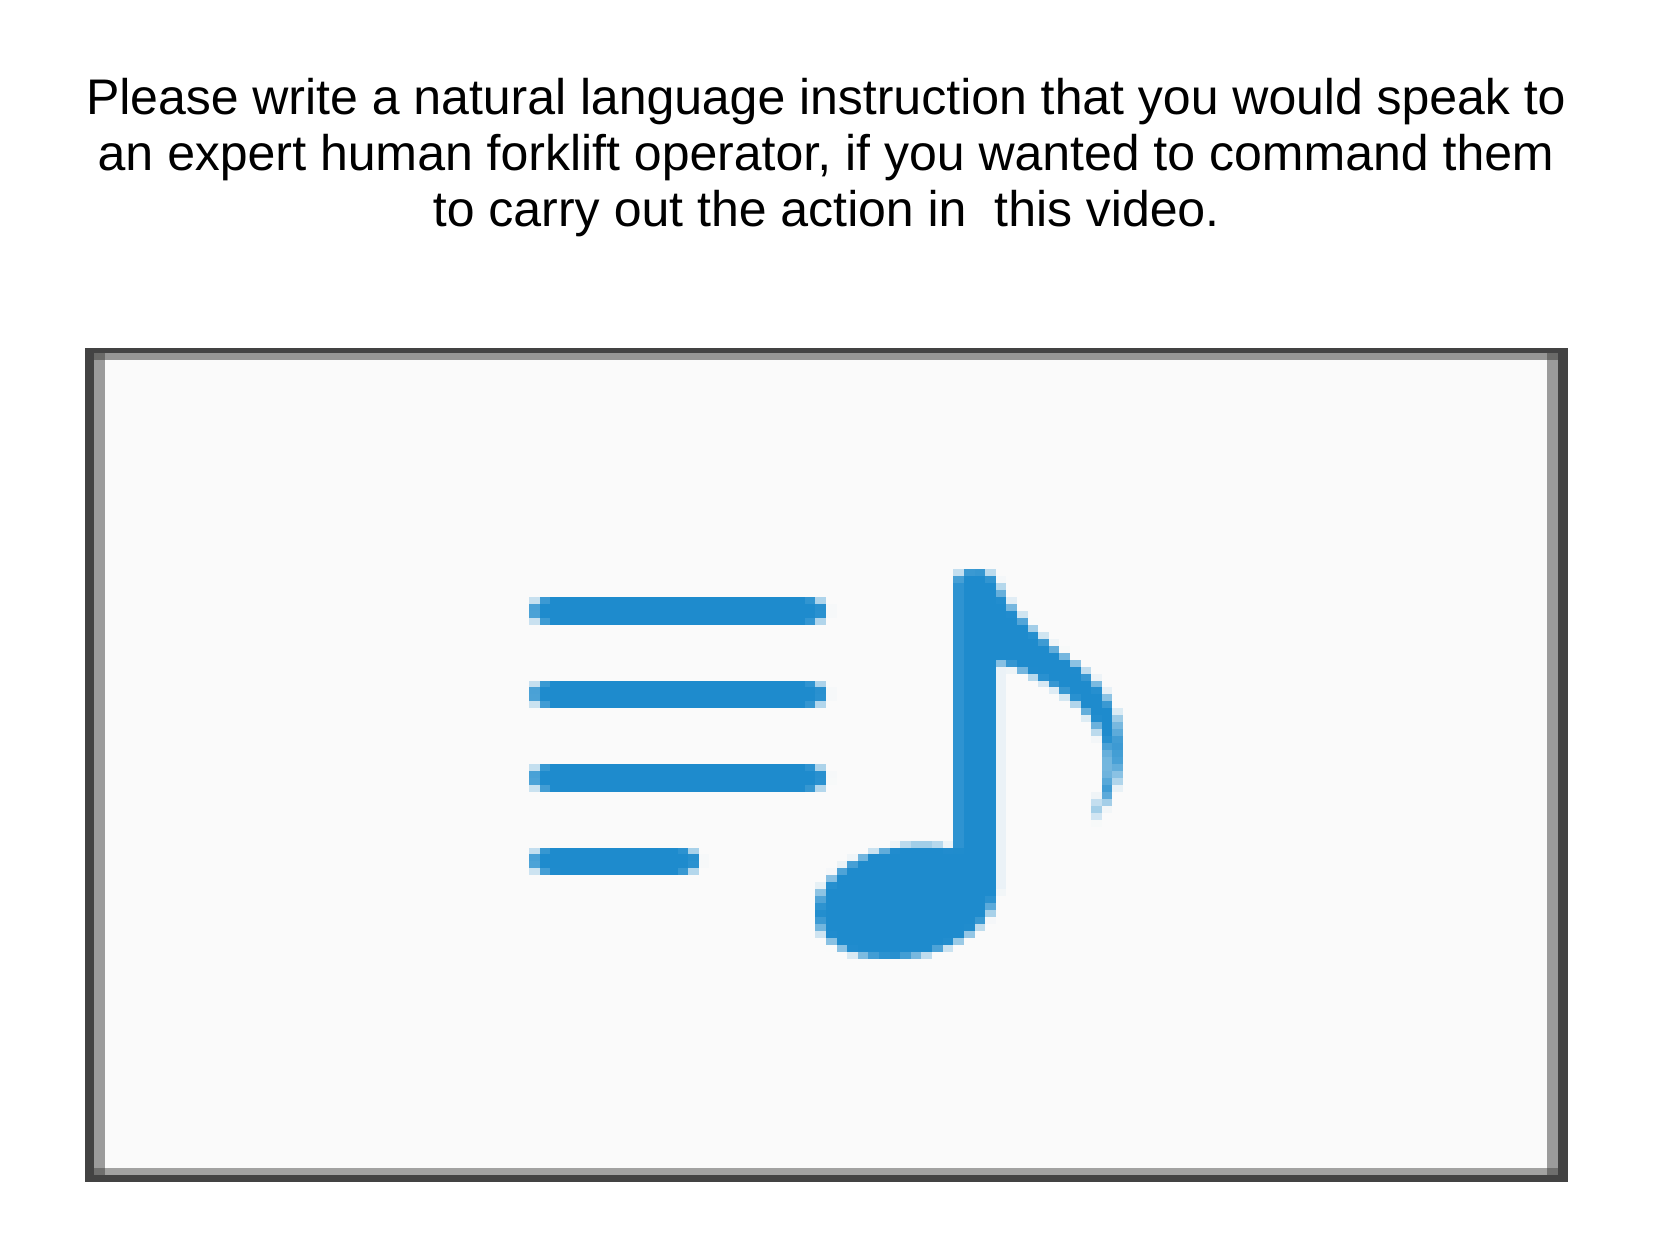

# Please write a natural language instruction that you would speak to an expert human forklift operator, if you wanted to command them to carry out the action in this video.